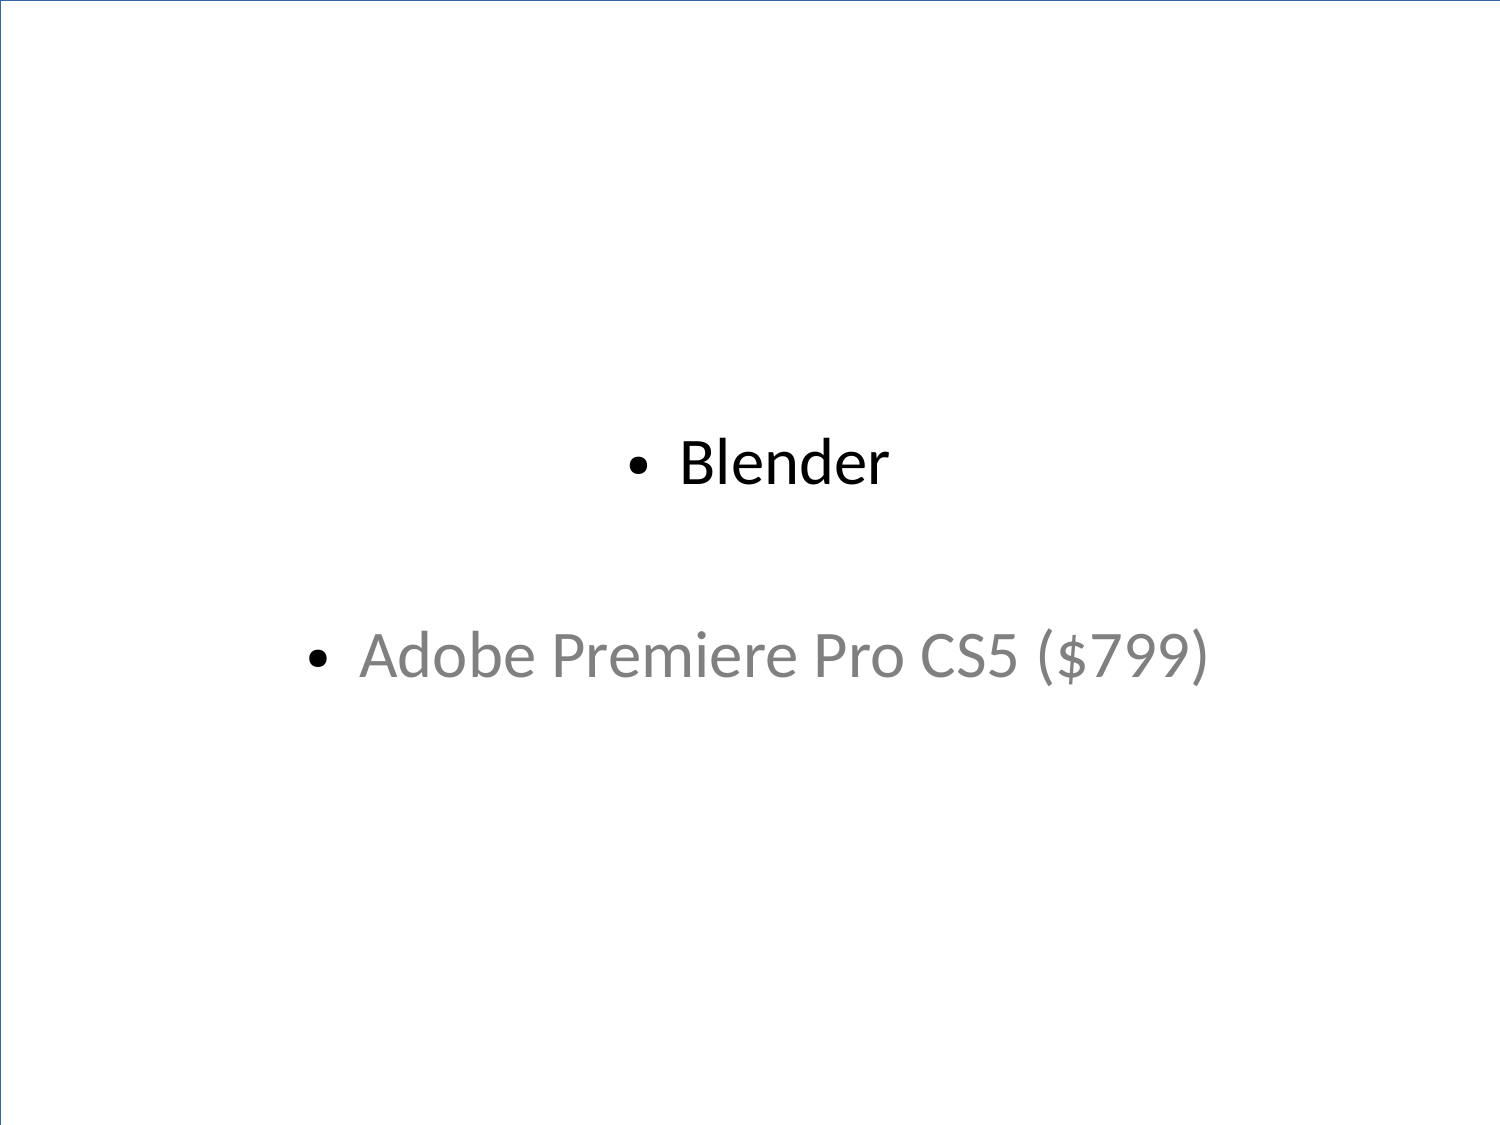

# Blender
Adobe Premiere Pro CS5 ($799)